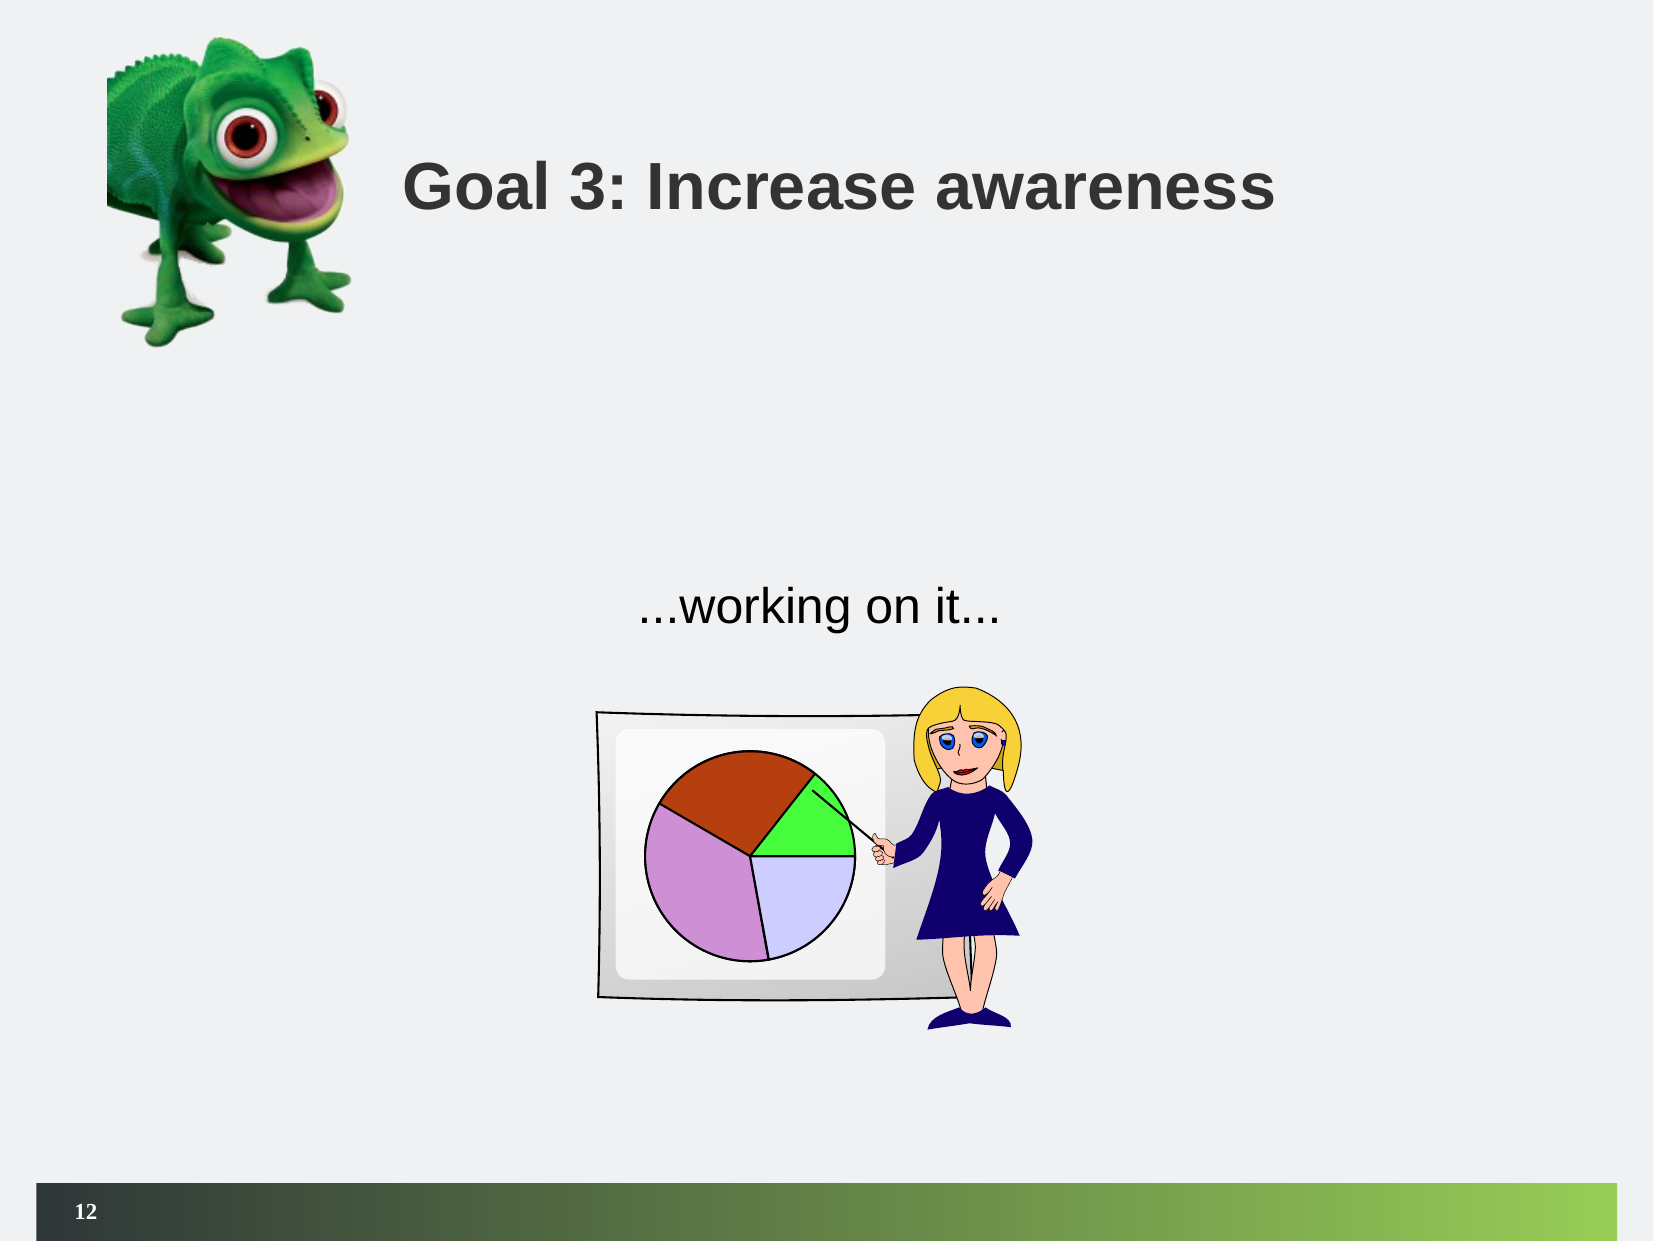

# Goal 3: Increase awareness
...working on it...
12